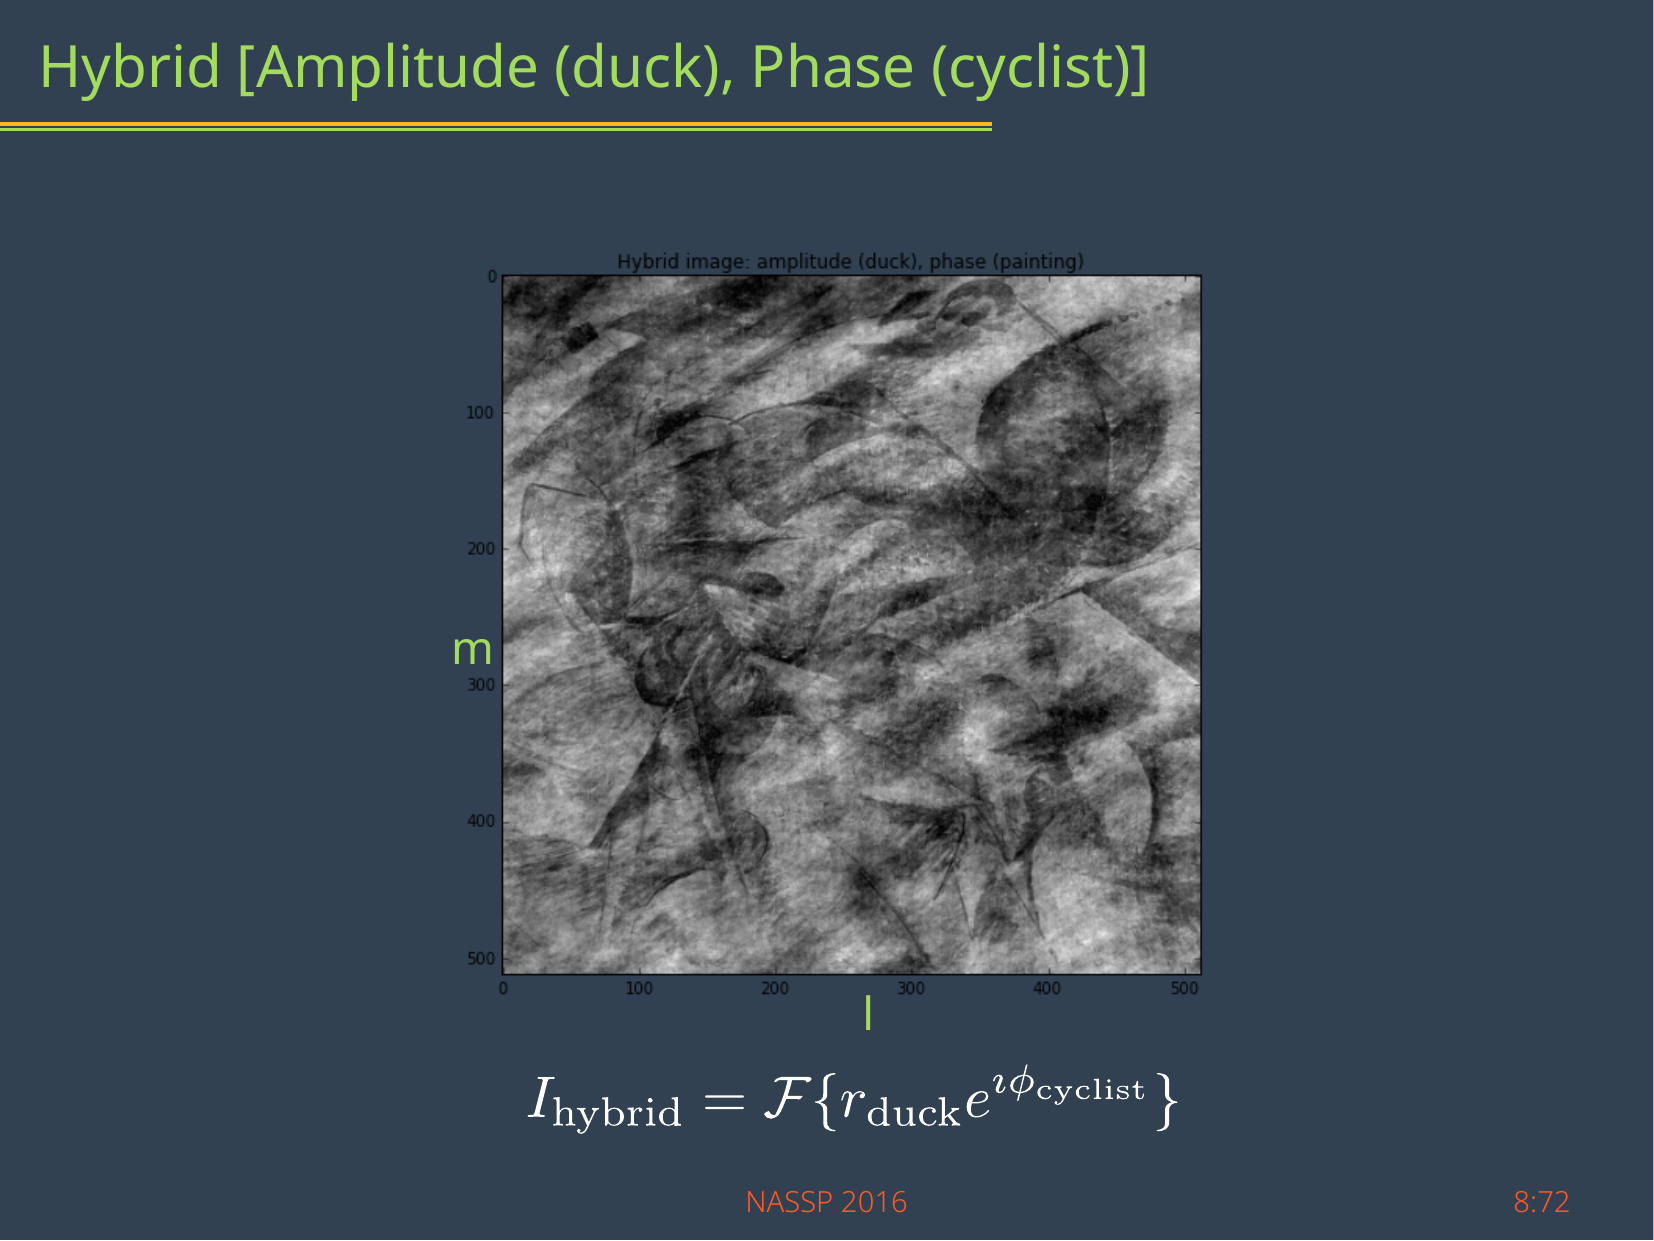

Hybrid [Amplitude (duck), Phase (cyclist)]
m
l
NASSP 2016
8